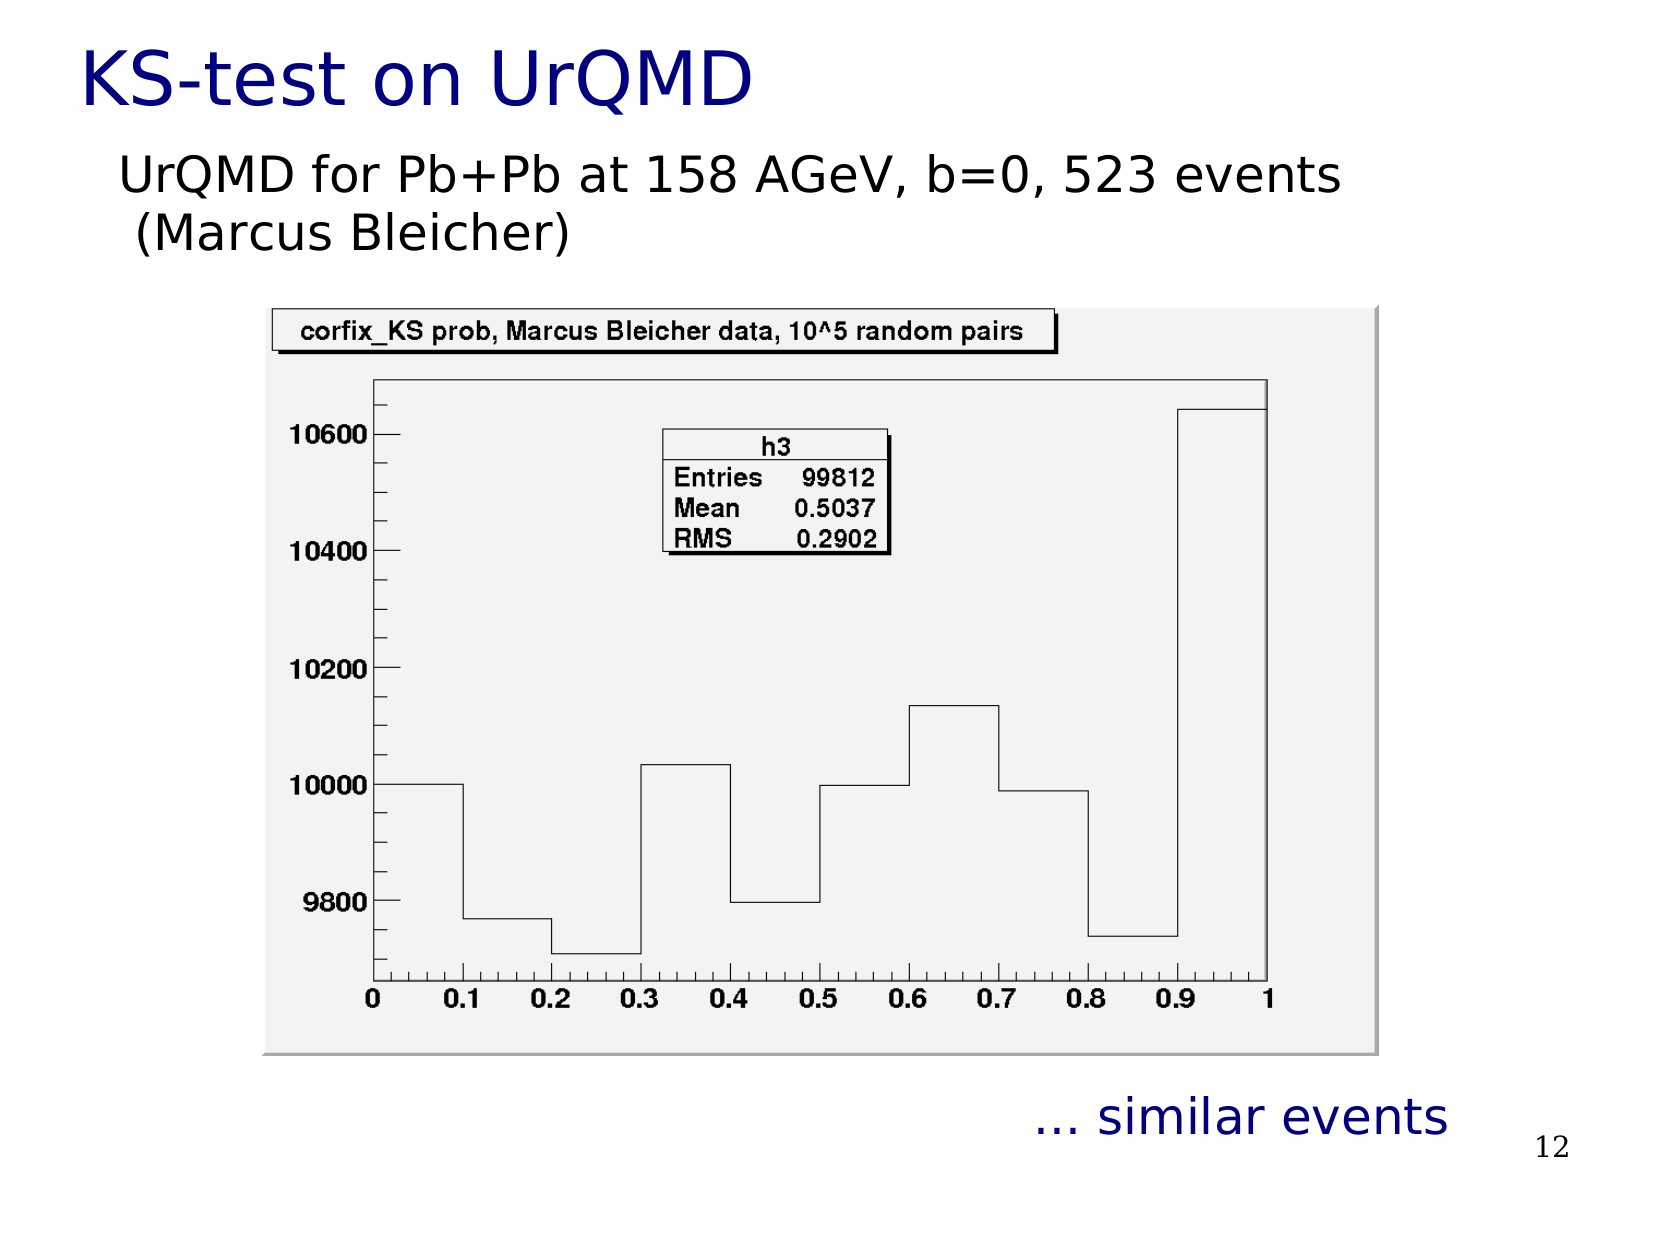

# KS-test on UrQMD
UrQMD for Pb+Pb at 158 AGeV, b=0, 523 events
 (Marcus Bleicher)
... similar events
12